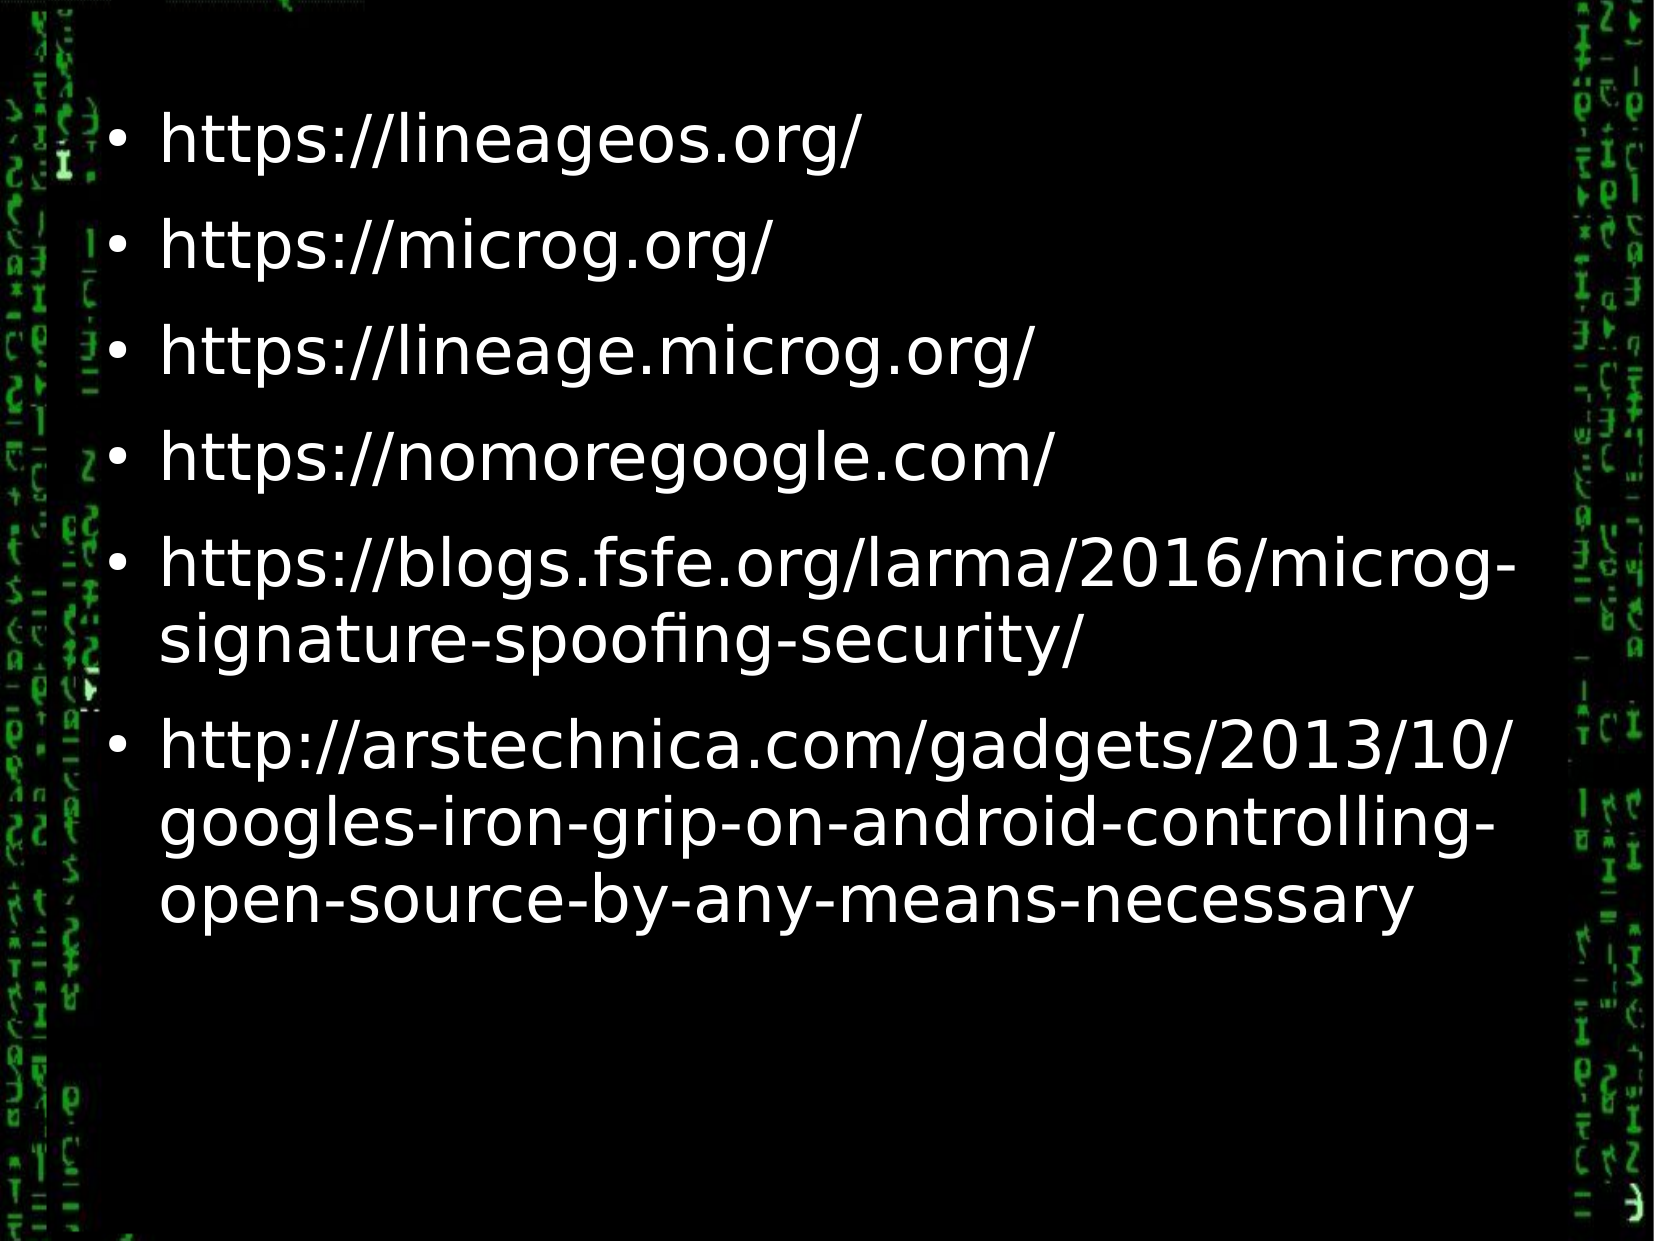

# https://lineageos.org/
https://microg.org/
https://lineage.microg.org/
https://nomoregoogle.com/
https://blogs.fsfe.org/larma/2016/microg-signature-spoofing-security/
http://arstechnica.com/gadgets/2013/10/googles-iron-grip-on-android-controlling-open-source-by-any-means-necessary